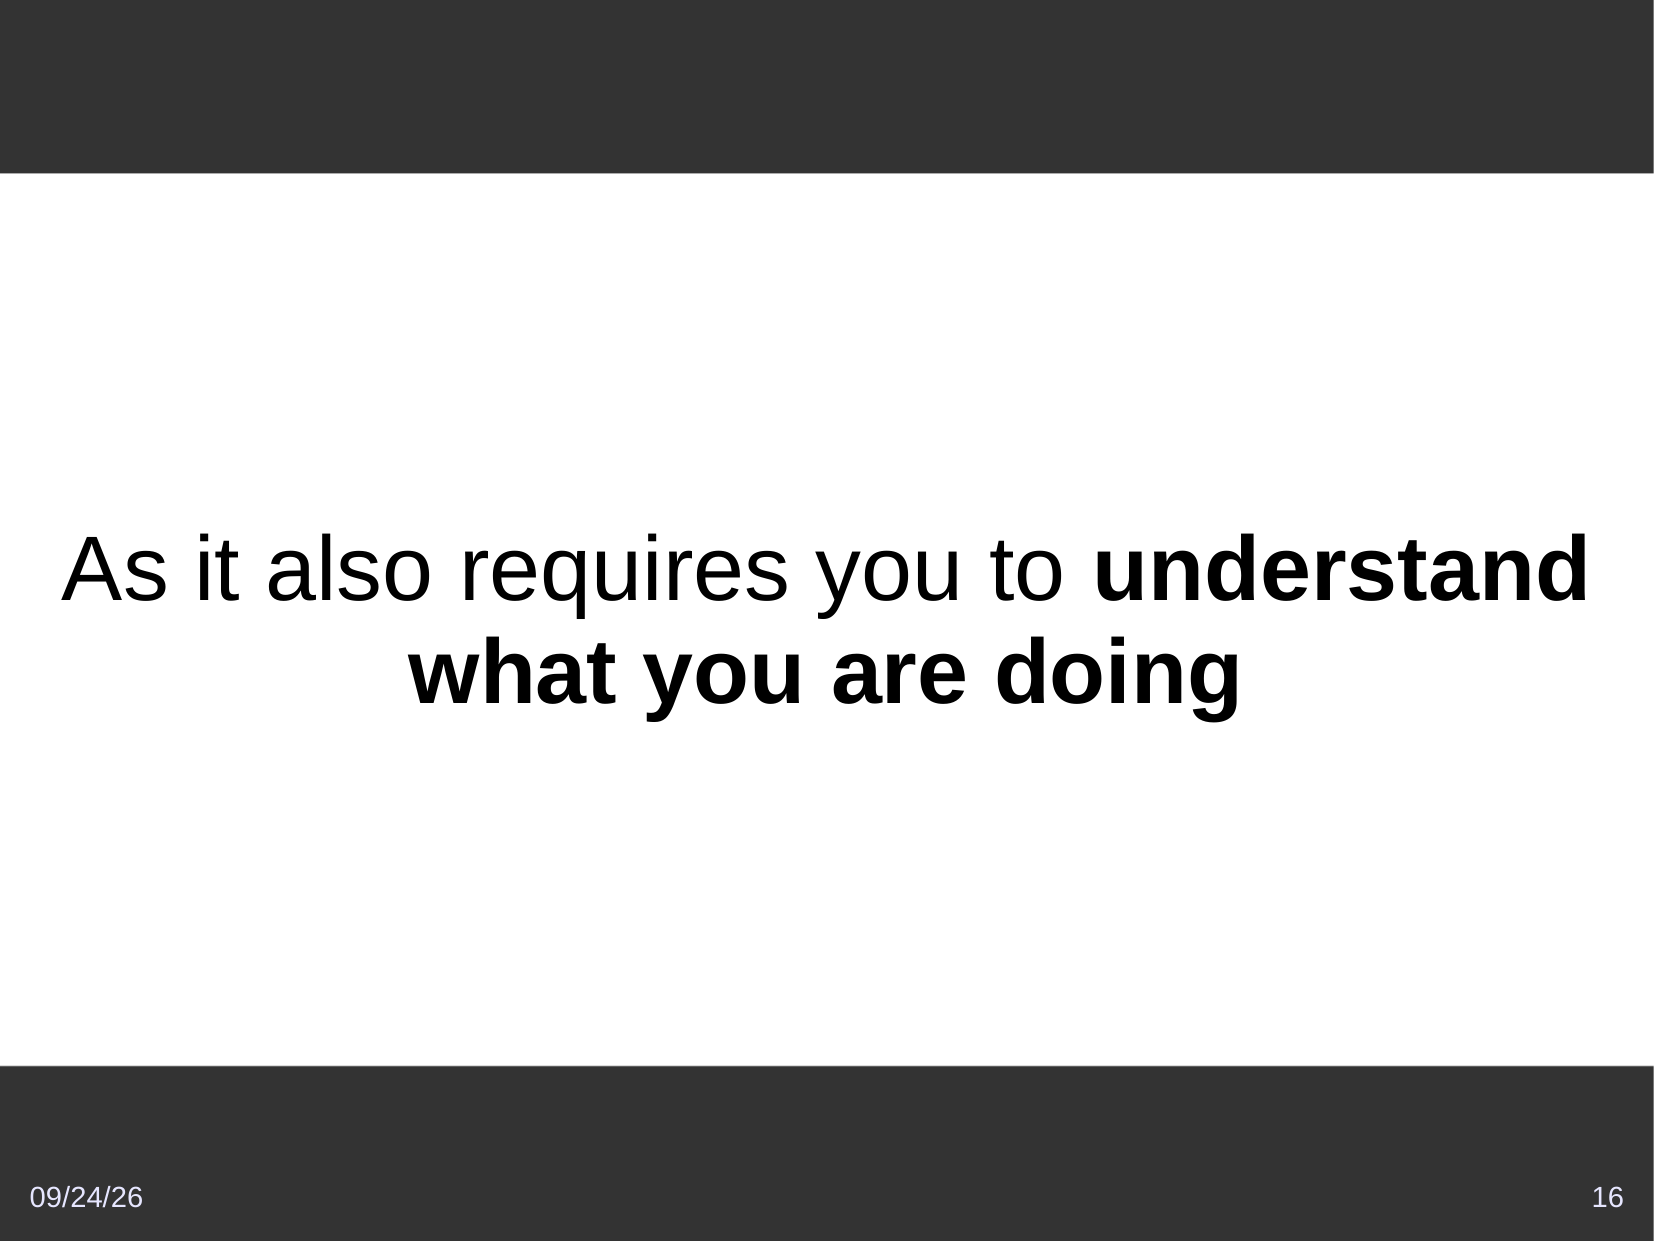

#
As it also requires you to understand what you are doing
16